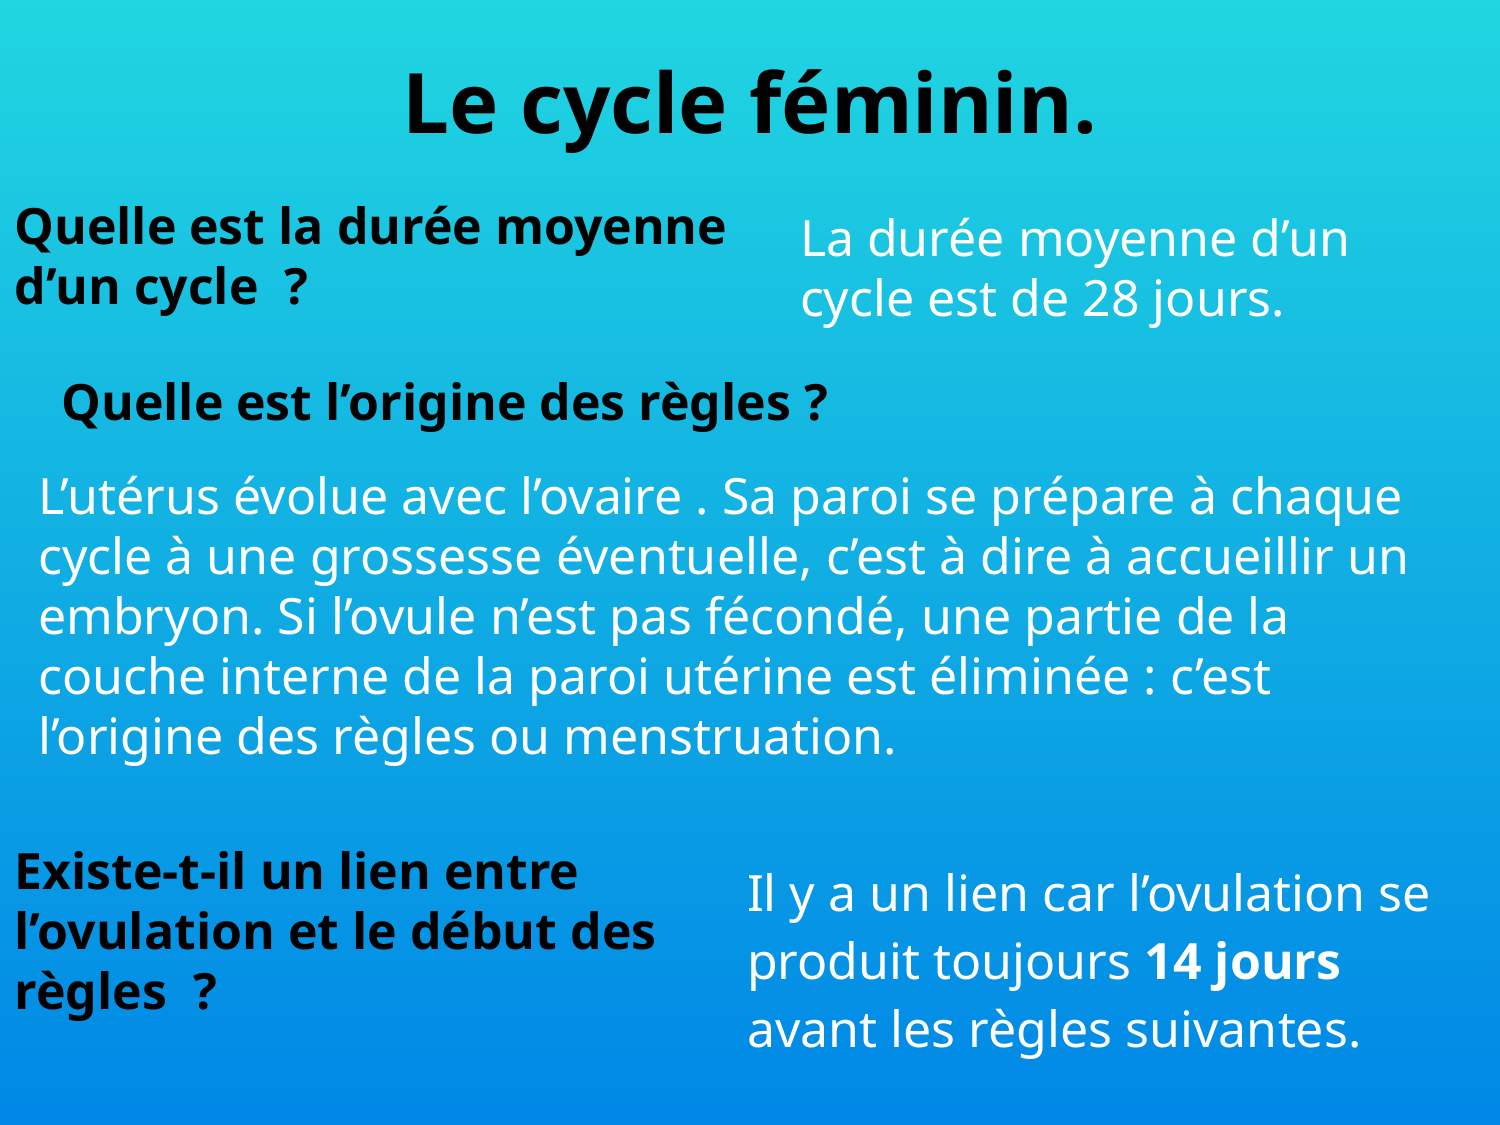

# Le cycle féminin.
Quelle est la durée moyenne d’un cycle  ?
La durée moyenne d’un cycle est de 28 jours.
Quelle est l’origine des règles ?
L’utérus évolue avec l’ovaire . Sa paroi se prépare à chaque cycle à une grossesse éventuelle, c’est à dire à accueillir un embryon. Si l’ovule n’est pas fécondé, une partie de la couche interne de la paroi utérine est éliminée : c’est l’origine des règles ou menstruation.
Existe-t-il un lien entre l’ovulation et le début des règles  ?
Il y a un lien car l’ovulation se produit toujours 14 jours avant les règles suivantes.